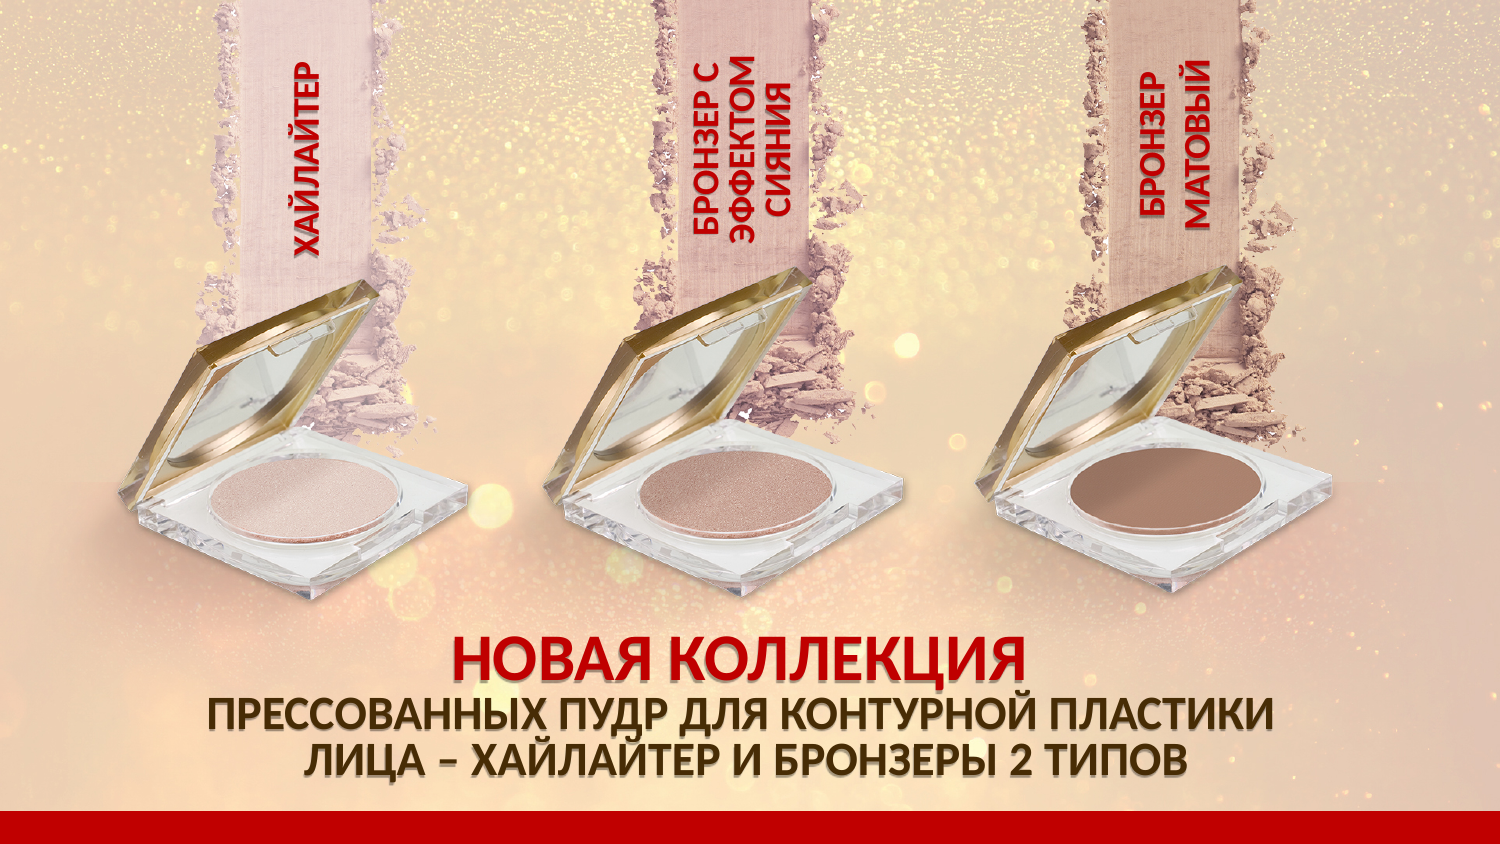

БРОНЗЕР С ЭФФЕКТОМ СИЯНИЯ
БРОНЗЕР МАТОВЫЙ
ХАЙЛАЙТЕР
НОВАЯ КОЛЛЕКЦИЯ
ПРЕССОВАННЫХ ПУДР ДЛЯ КОНТУРНОЙ ПЛАСТИКИ
ЛИЦА – ХАЙЛАЙТЕР И БРОНЗЕРЫ 2 ТИПОВ